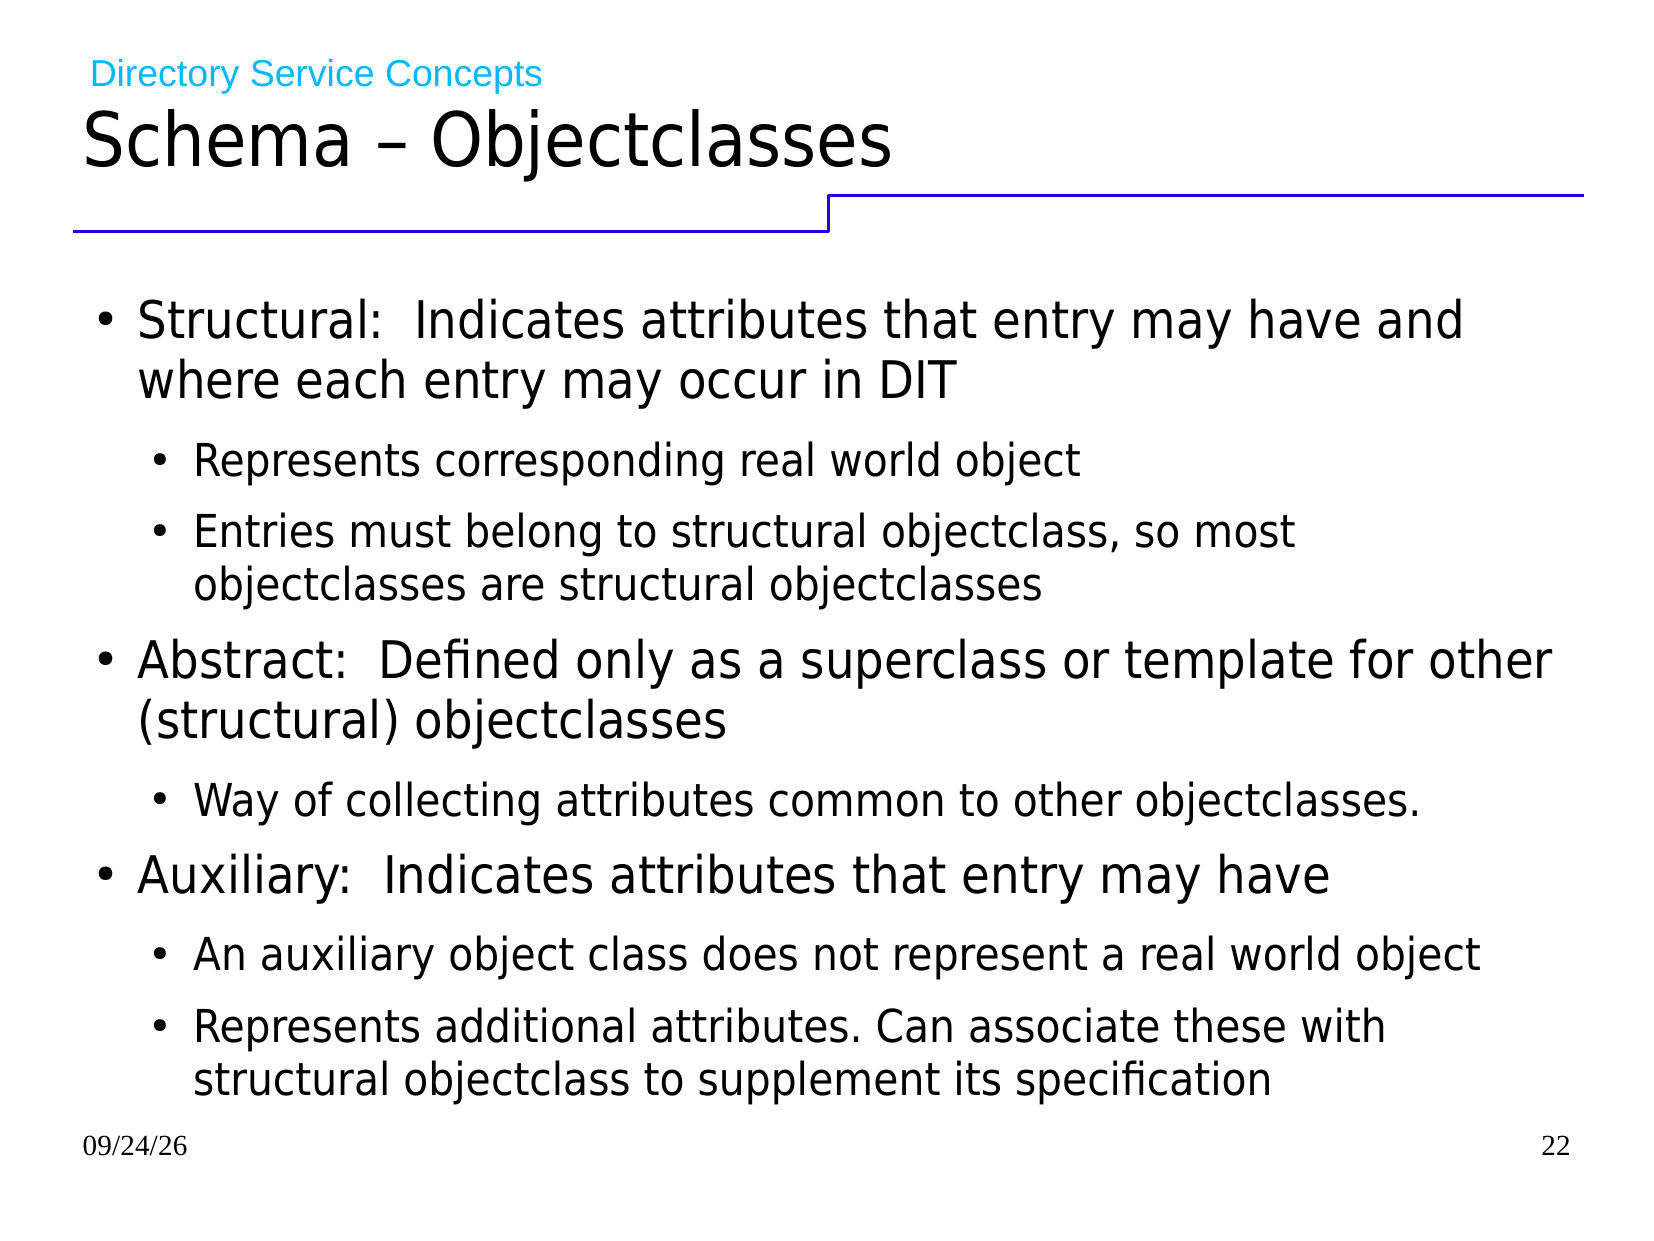

Directory Service Concepts
# Schema – Objectclasses
Structural: Indicates attributes that entry may have and where each entry may occur in DIT
Represents corresponding real world object
Entries must belong to structural objectclass, so most objectclasses are structural objectclasses
Abstract: Defined only as a superclass or template for other (structural) objectclasses
Way of collecting attributes common to other objectclasses.
Auxiliary: Indicates attributes that entry may have
An auxiliary object class does not represent a real world object
Represents additional attributes. Can associate these with structural objectclass to supplement its specification
22